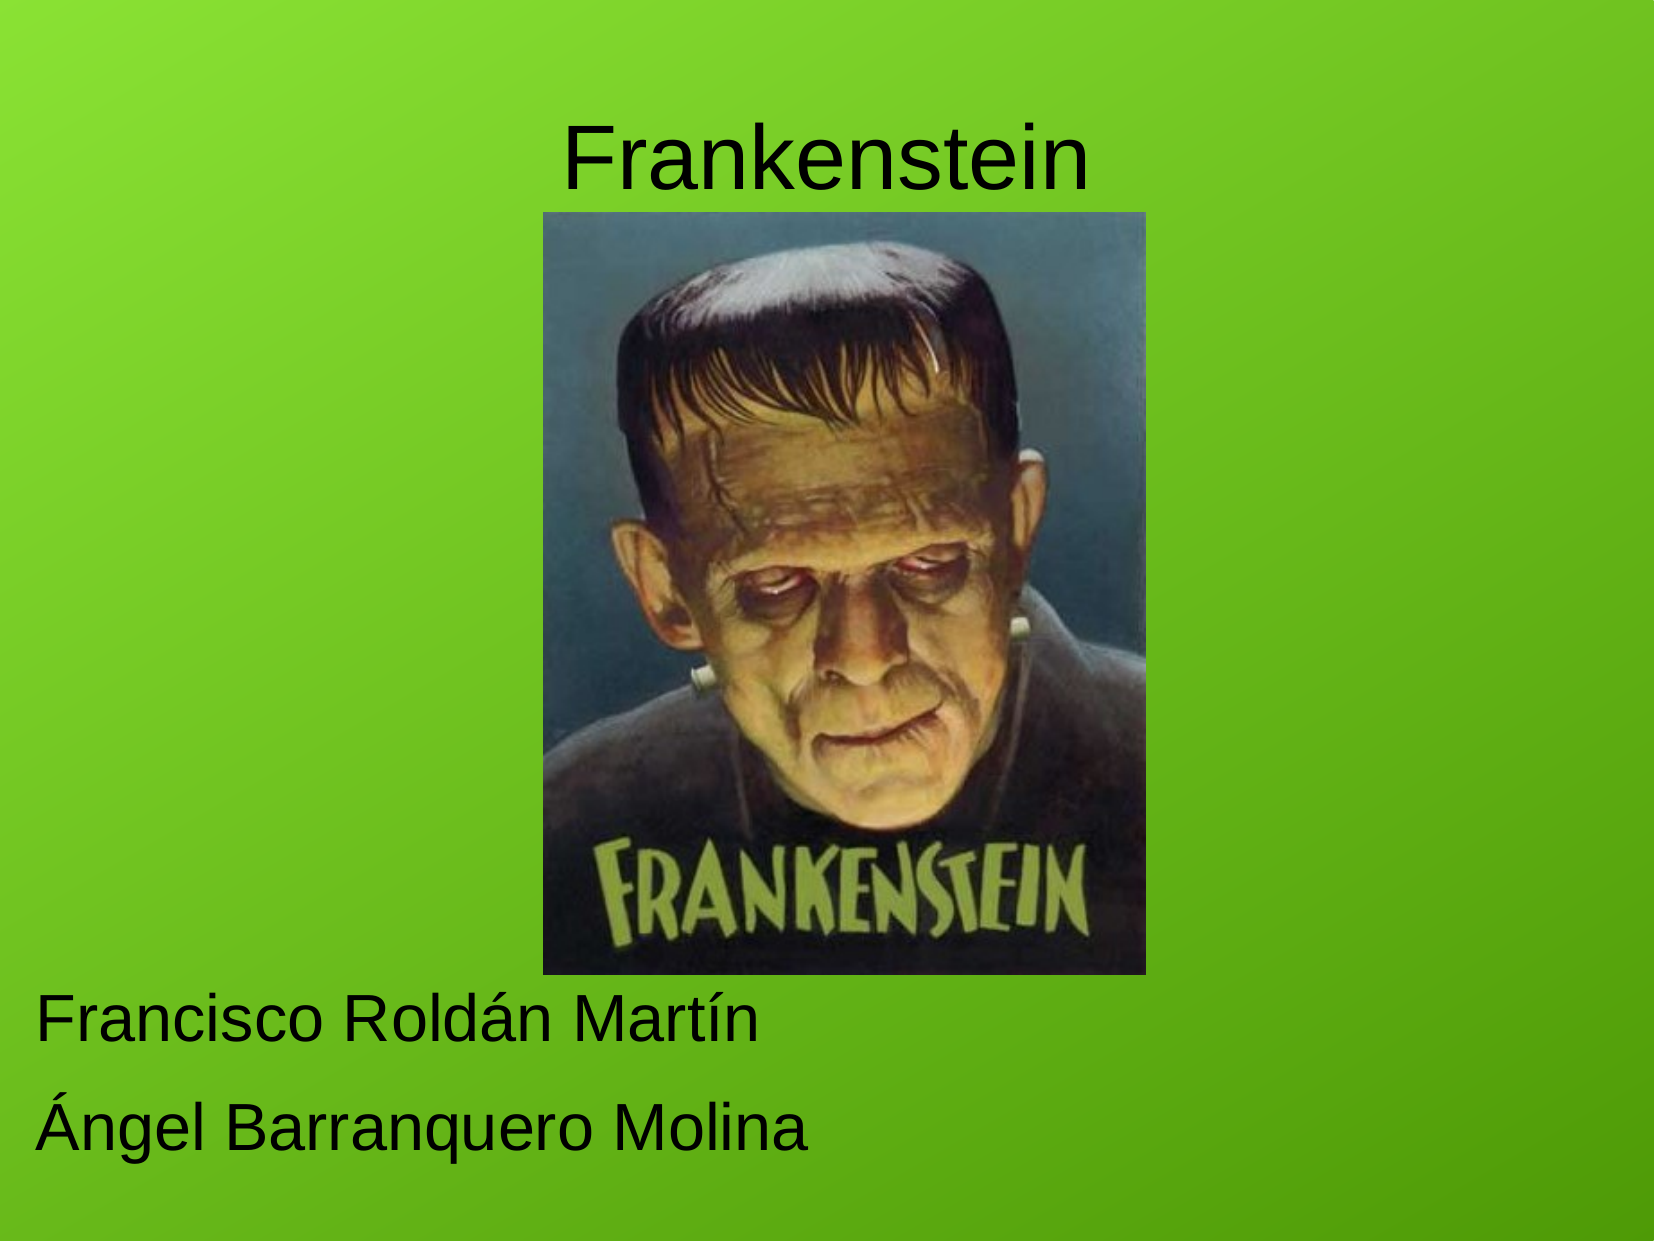

# Frankenstein
Francisco Roldán Martín
Ángel Barranquero Molina